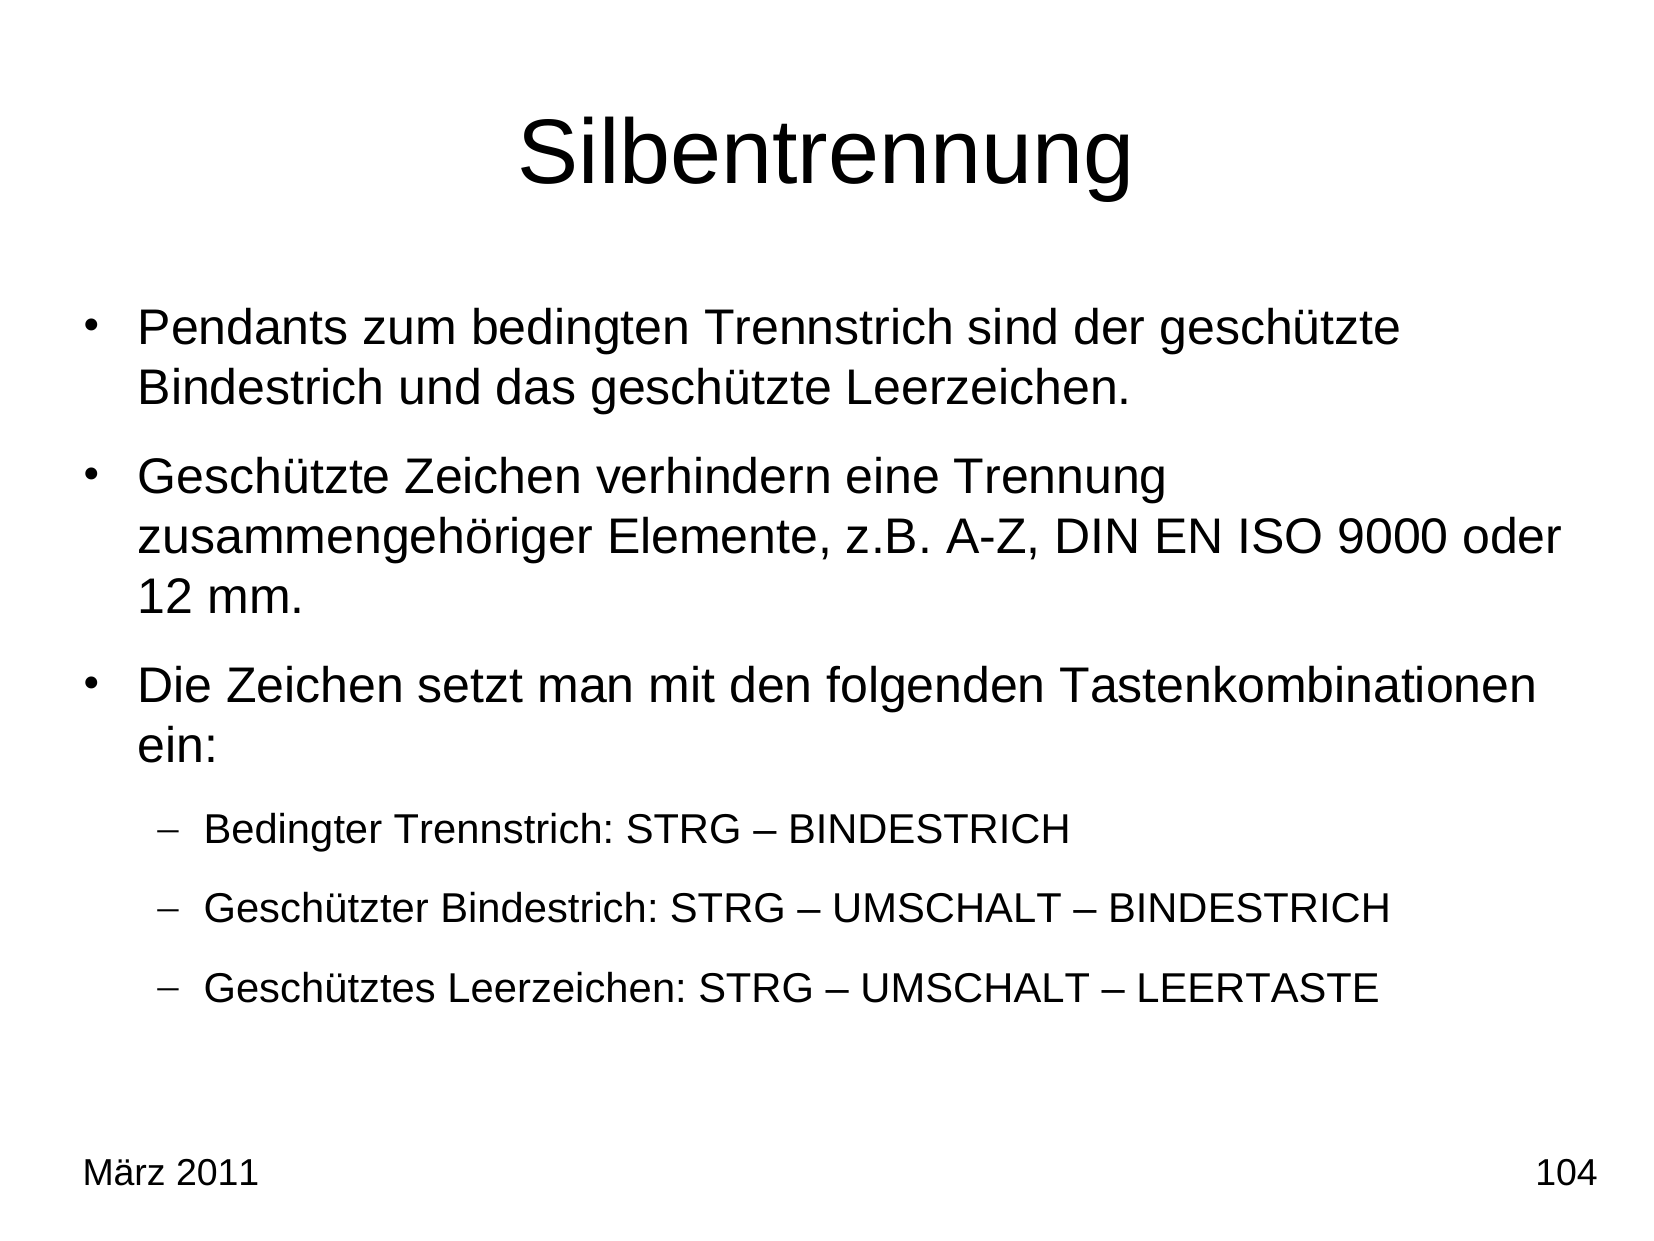

# Silbentrennung
Pendants zum bedingten Trennstrich sind der geschützte Bindestrich und das geschützte Leerzeichen.
Geschützte Zeichen verhindern eine Trennung zusammengehöriger Elemente, z.B. A-Z, DIN EN ISO 9000 oder 12 mm.
Die Zeichen setzt man mit den folgenden Tastenkombinationen ein:
Bedingter Trennstrich: STRG – BINDESTRICH
Geschützter Bindestrich: STRG – UMSCHALT – BINDESTRICH
Geschütztes Leerzeichen: STRG – UMSCHALT – LEERTASTE
März 2011
104